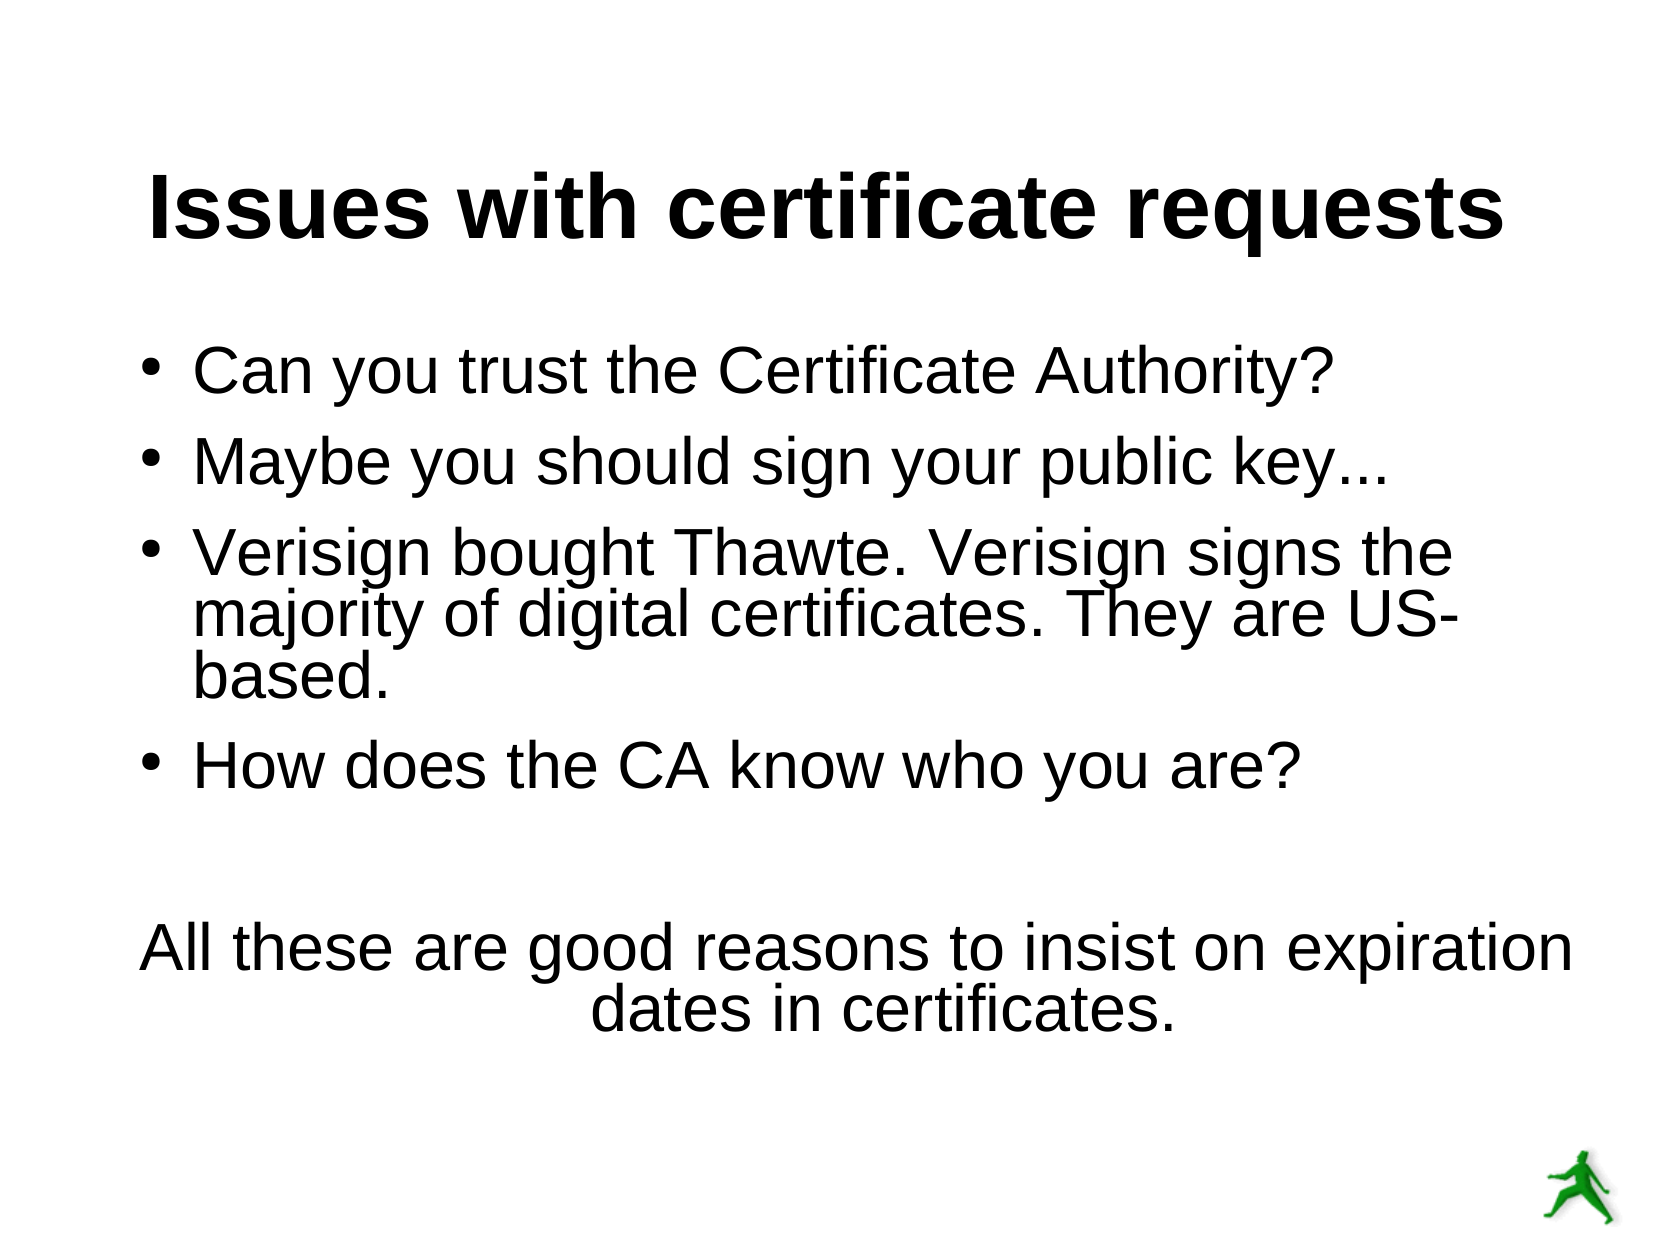

# Issues with certificate requests
Can you trust the Certificate Authority?
Maybe you should sign your public key...
Verisign bought Thawte. Verisign signs the majority of digital certificates. They are US-based.
How does the CA know who you are?
All these are good reasons to insist on expiration dates in certificates.